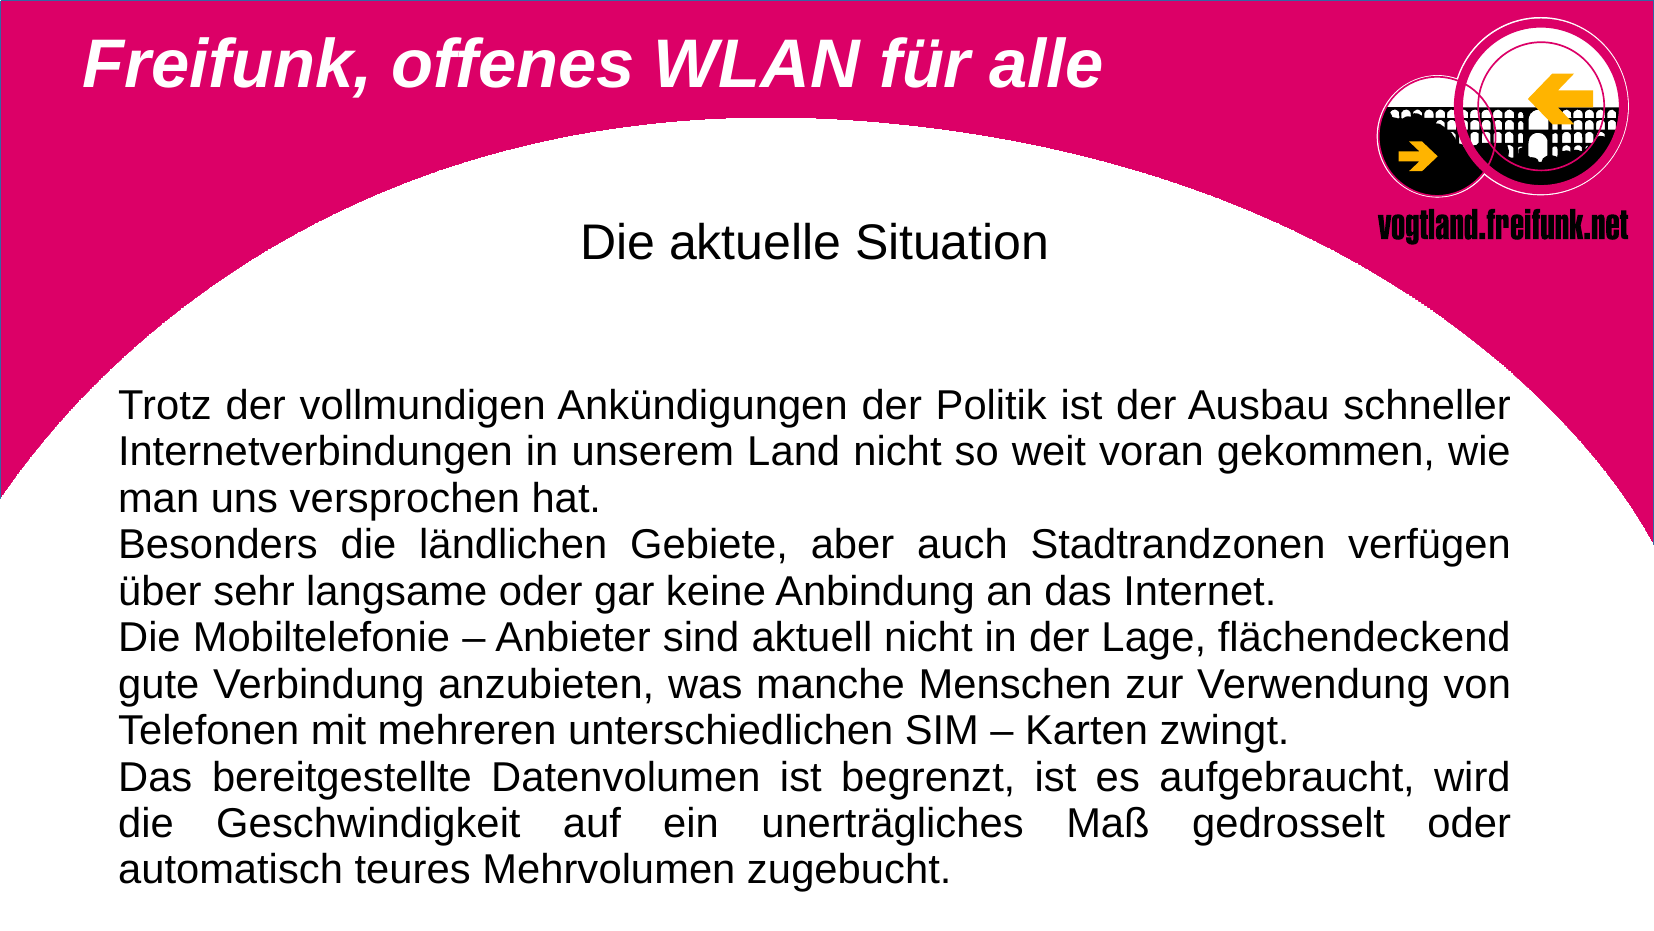

# Freifunk, offenes WLAN für alle
Die aktuelle Situation
Trotz der vollmundigen Ankündigungen der Politik ist der Ausbau schneller Internetverbindungen in unserem Land nicht so weit voran gekommen, wie man uns versprochen hat.
Besonders die ländlichen Gebiete, aber auch Stadtrandzonen verfügen über sehr langsame oder gar keine Anbindung an das Internet.
Die Mobiltelefonie – Anbieter sind aktuell nicht in der Lage, flächendeckend gute Verbindung anzubieten, was manche Menschen zur Verwendung von Telefonen mit mehreren unterschiedlichen SIM – Karten zwingt.
Das bereitgestellte Datenvolumen ist begrenzt, ist es aufgebraucht, wird die Geschwindigkeit auf ein unerträgliches Maß gedrosselt oder automatisch teures Mehrvolumen zugebucht.